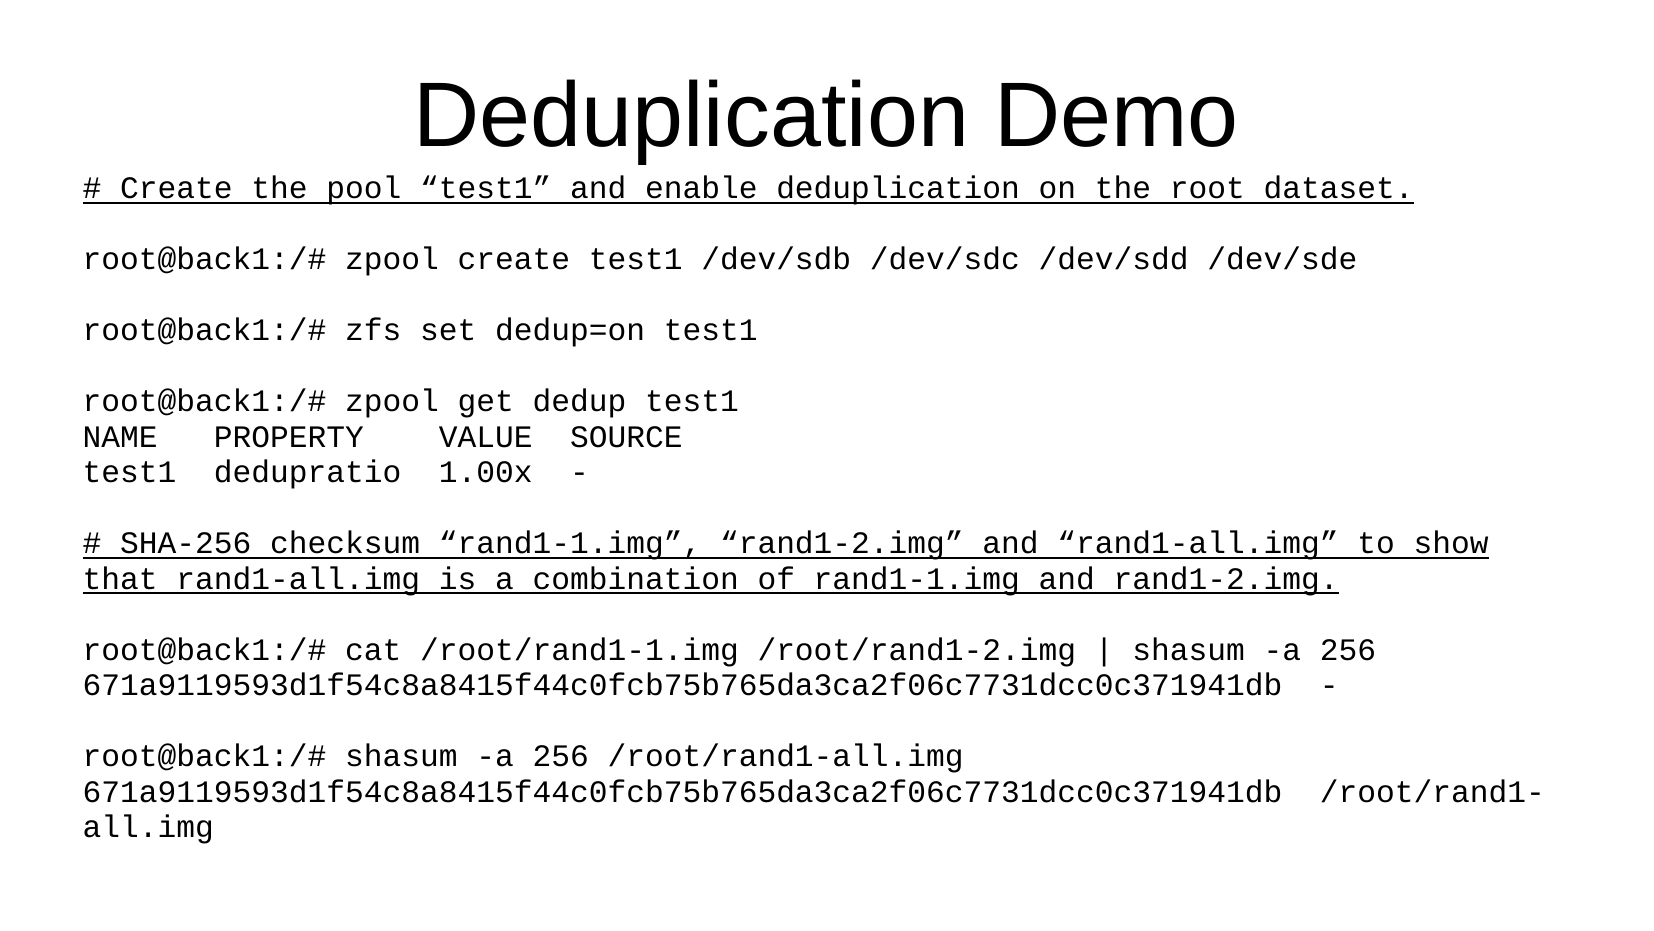

# Deduplication Demo
# Create the pool “test1” and enable deduplication on the root dataset.
root@back1:/# zpool create test1 /dev/sdb /dev/sdc /dev/sdd /dev/sde
root@back1:/# zfs set dedup=on test1
root@back1:/# zpool get dedup test1
NAME PROPERTY VALUE SOURCE
test1 dedupratio 1.00x -
# SHA-256 checksum “rand1-1.img”, “rand1-2.img” and “rand1-all.img” to show that rand1-all.img is a combination of rand1-1.img and rand1-2.img.
root@back1:/# cat /root/rand1-1.img /root/rand1-2.img | shasum -a 256
671a9119593d1f54c8a8415f44c0fcb75b765da3ca2f06c7731dcc0c371941db -
root@back1:/# shasum -a 256 /root/rand1-all.img
671a9119593d1f54c8a8415f44c0fcb75b765da3ca2f06c7731dcc0c371941db /root/rand1-all.img